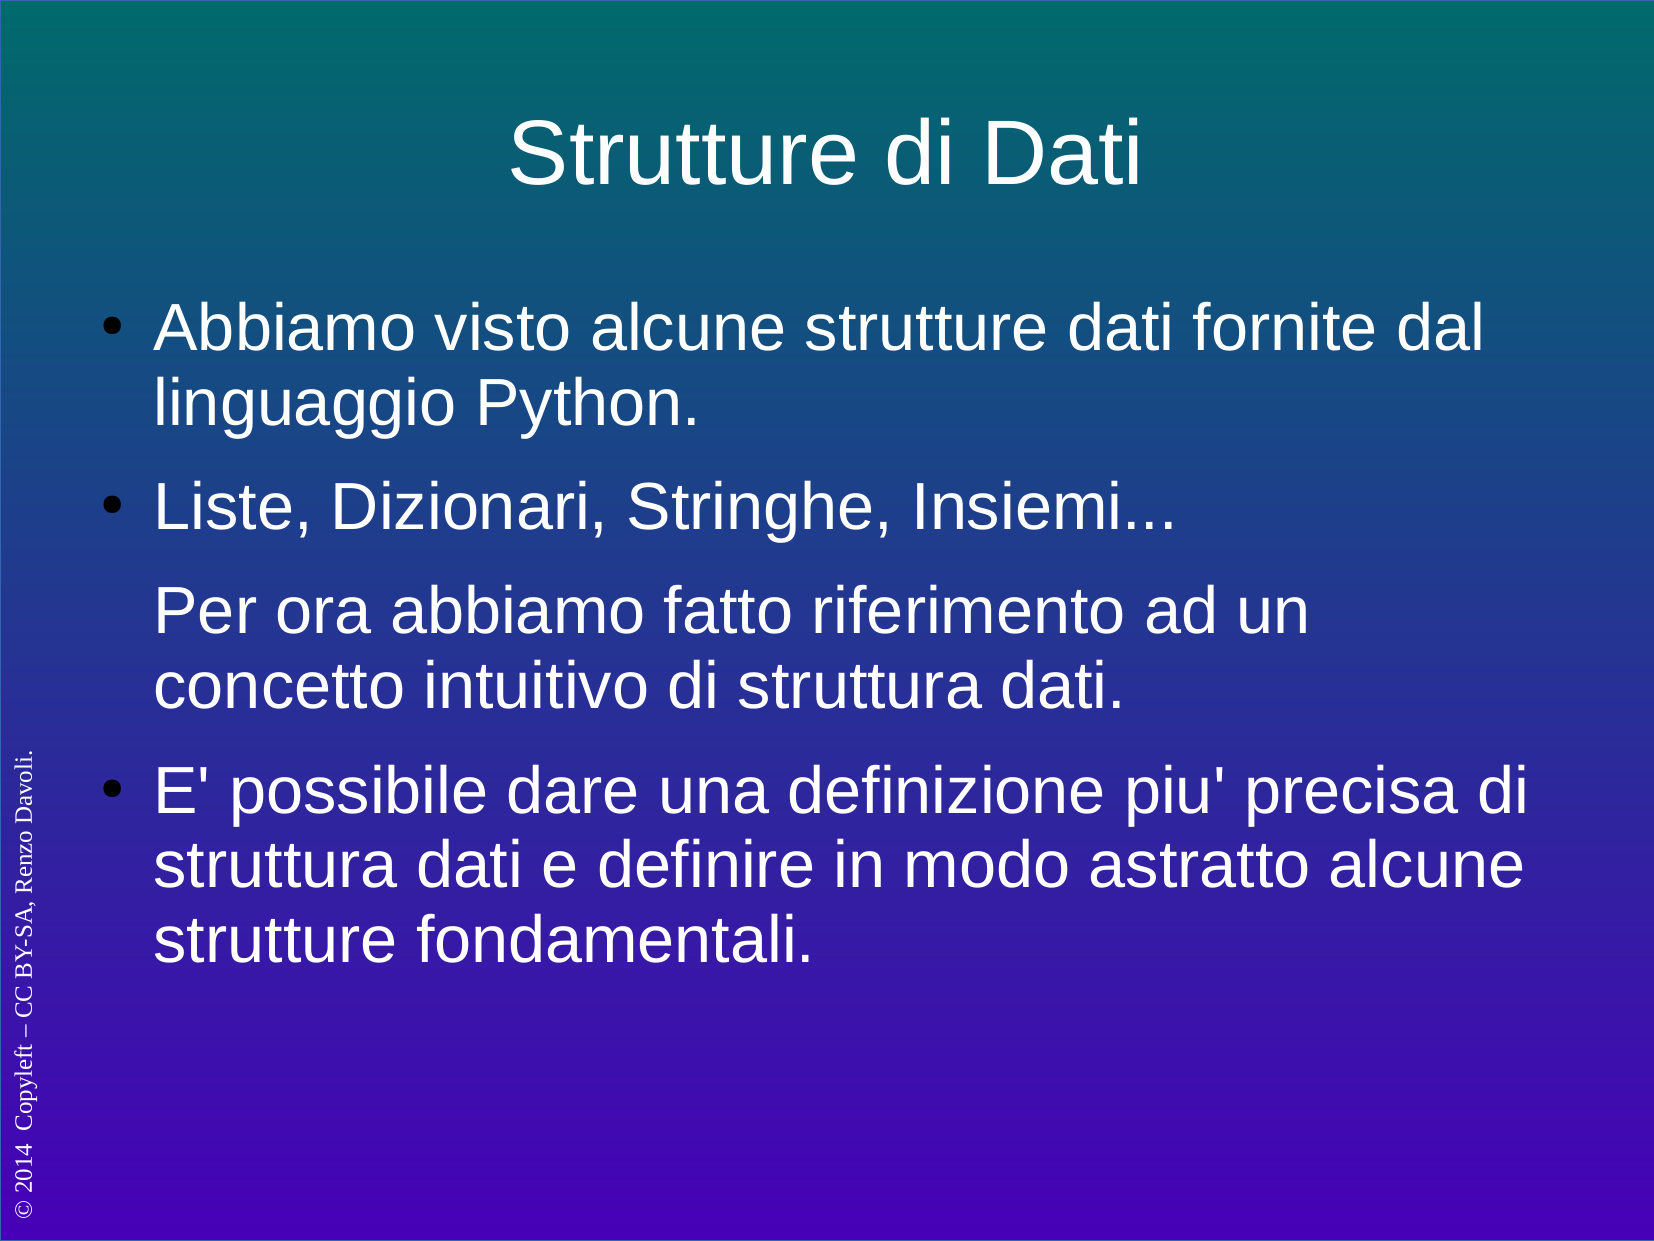

# Strutture di Dati
Abbiamo visto alcune strutture dati fornite dal linguaggio Python.
Liste, Dizionari, Stringhe, Insiemi...
Per ora abbiamo fatto riferimento ad un concetto intuitivo di struttura dati.
E' possibile dare una definizione piu' precisa di struttura dati e definire in modo astratto alcune strutture fondamentali.